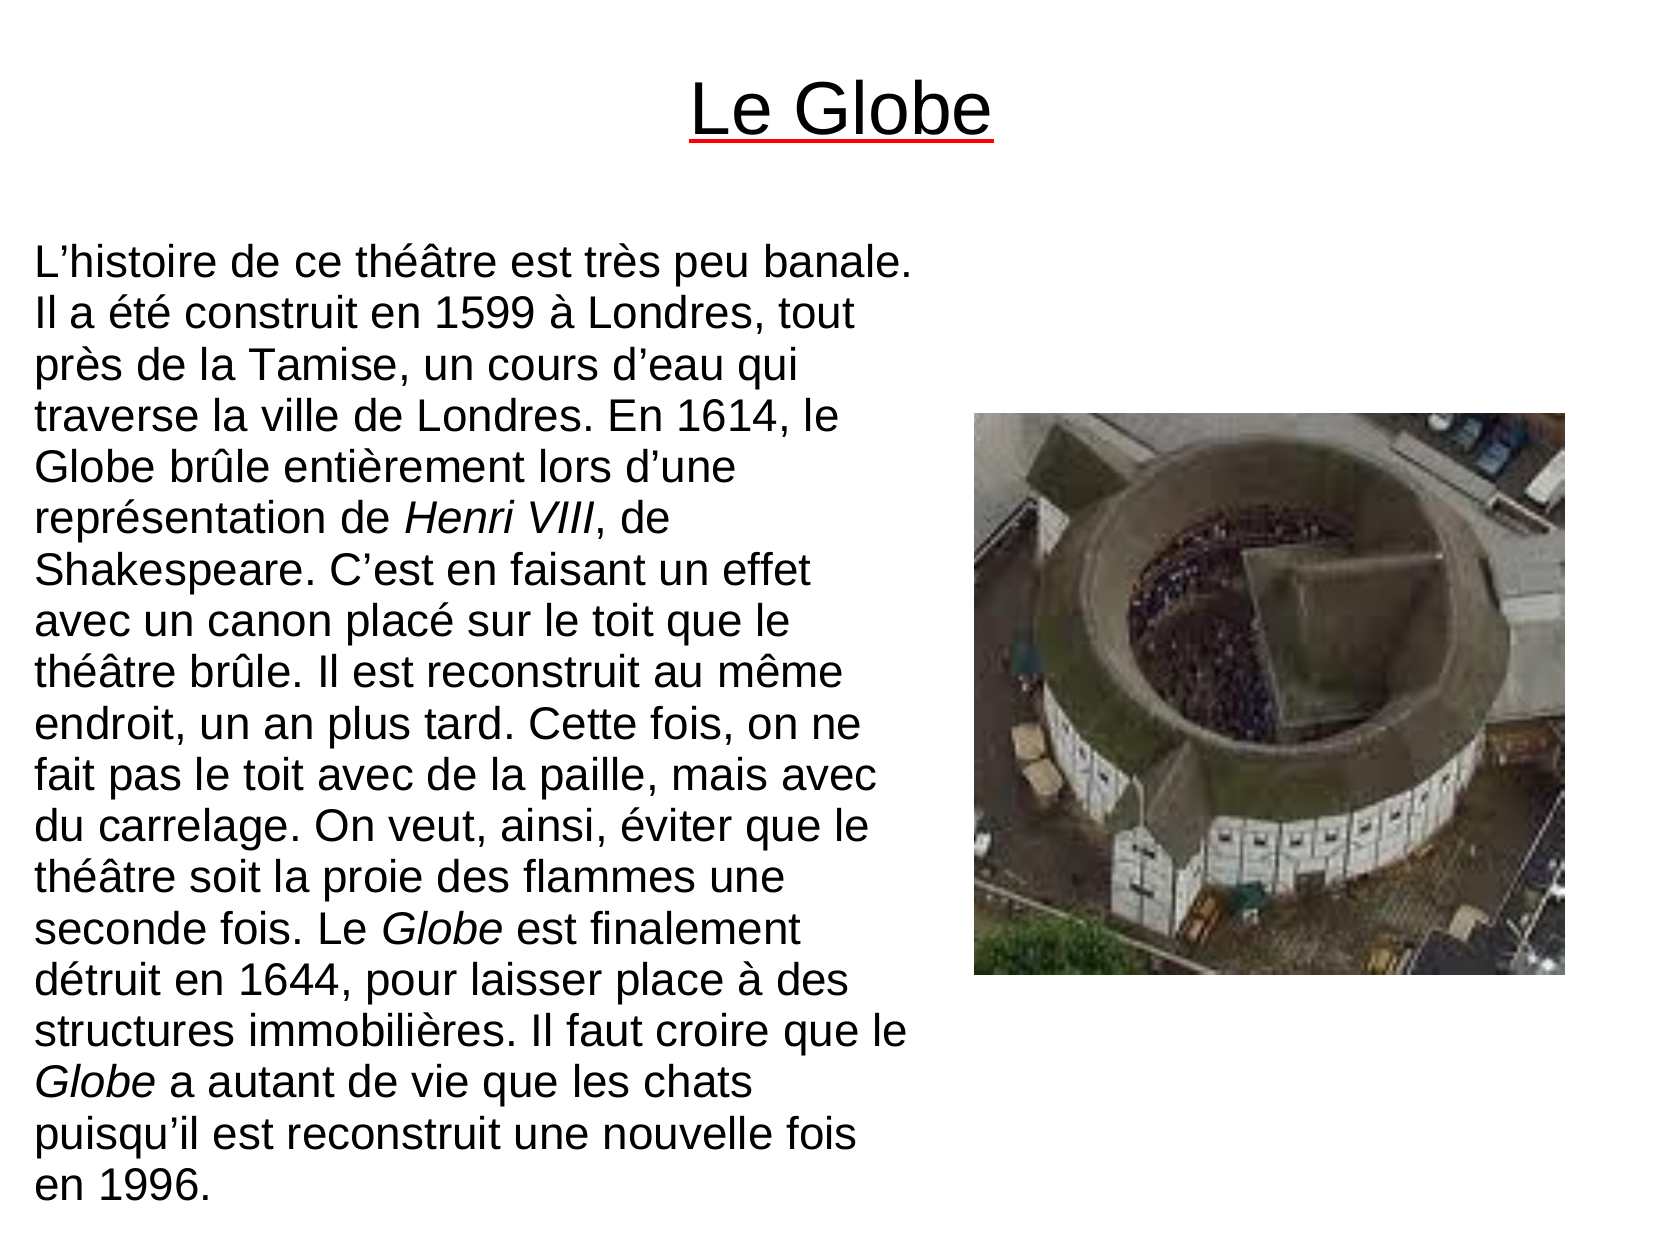

Le Globe
L’histoire de ce théâtre est très peu banale. Il a été construit en 1599 à Londres, tout près de la Tamise, un cours d’eau qui traverse la ville de Londres. En 1614, le Globe brûle entièrement lors d’une représentation de Henri VIII, de Shakespeare. C’est en faisant un effet avec un canon placé sur le toit que le théâtre brûle. Il est reconstruit au même endroit, un an plus tard. Cette fois, on ne fait pas le toit avec de la paille, mais avec du carrelage. On veut, ainsi, éviter que le théâtre soit la proie des flammes une seconde fois. Le Globe est finalement détruit en 1644, pour laisser place à des structures immobilières. Il faut croire que le Globe a autant de vie que les chats puisqu’il est reconstruit une nouvelle fois en 1996.